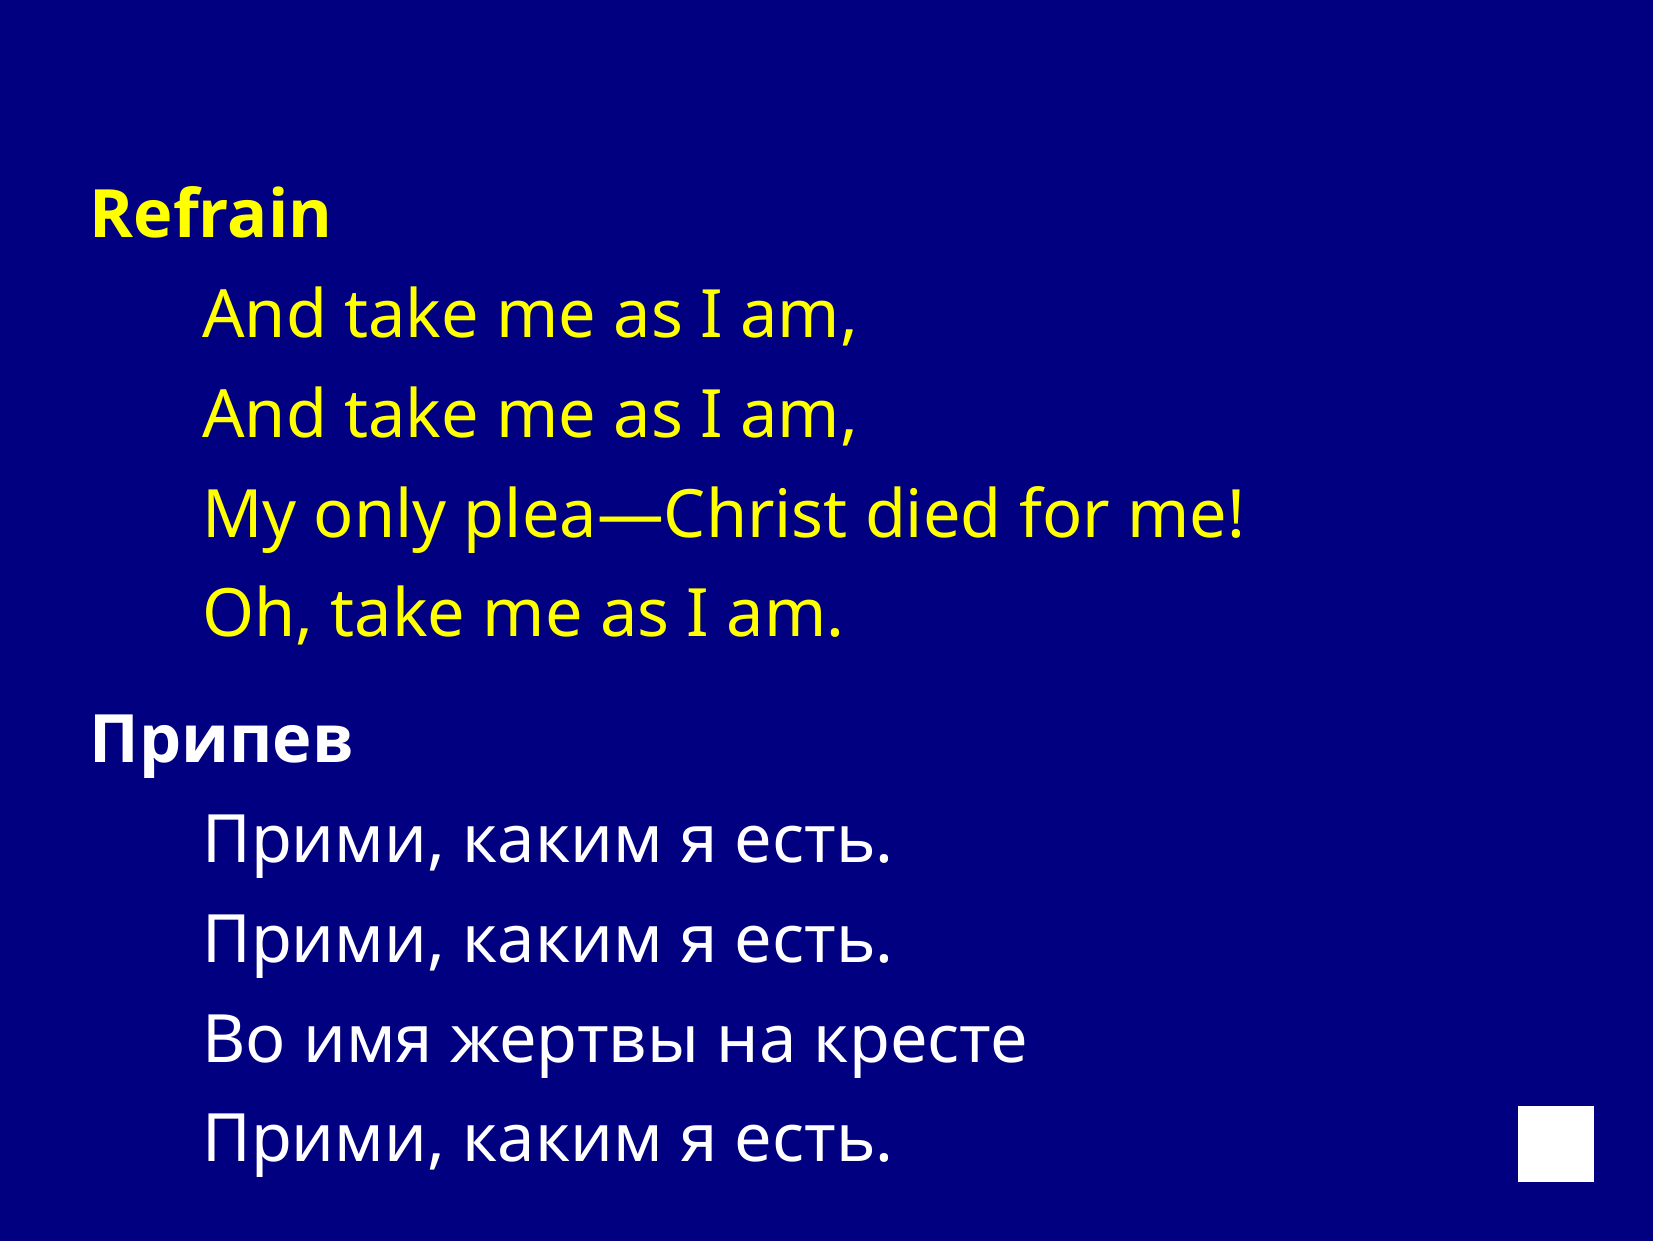

Refrain
	And take me as I am,
	And take me as I am,
	My only plea—Christ died for me!
	Oh, take me as I am.
Припев
	Прими, каким я есть.
	Прими, каким я есть.
	Во имя жертвы на кресте
	Прими, каким я есть.